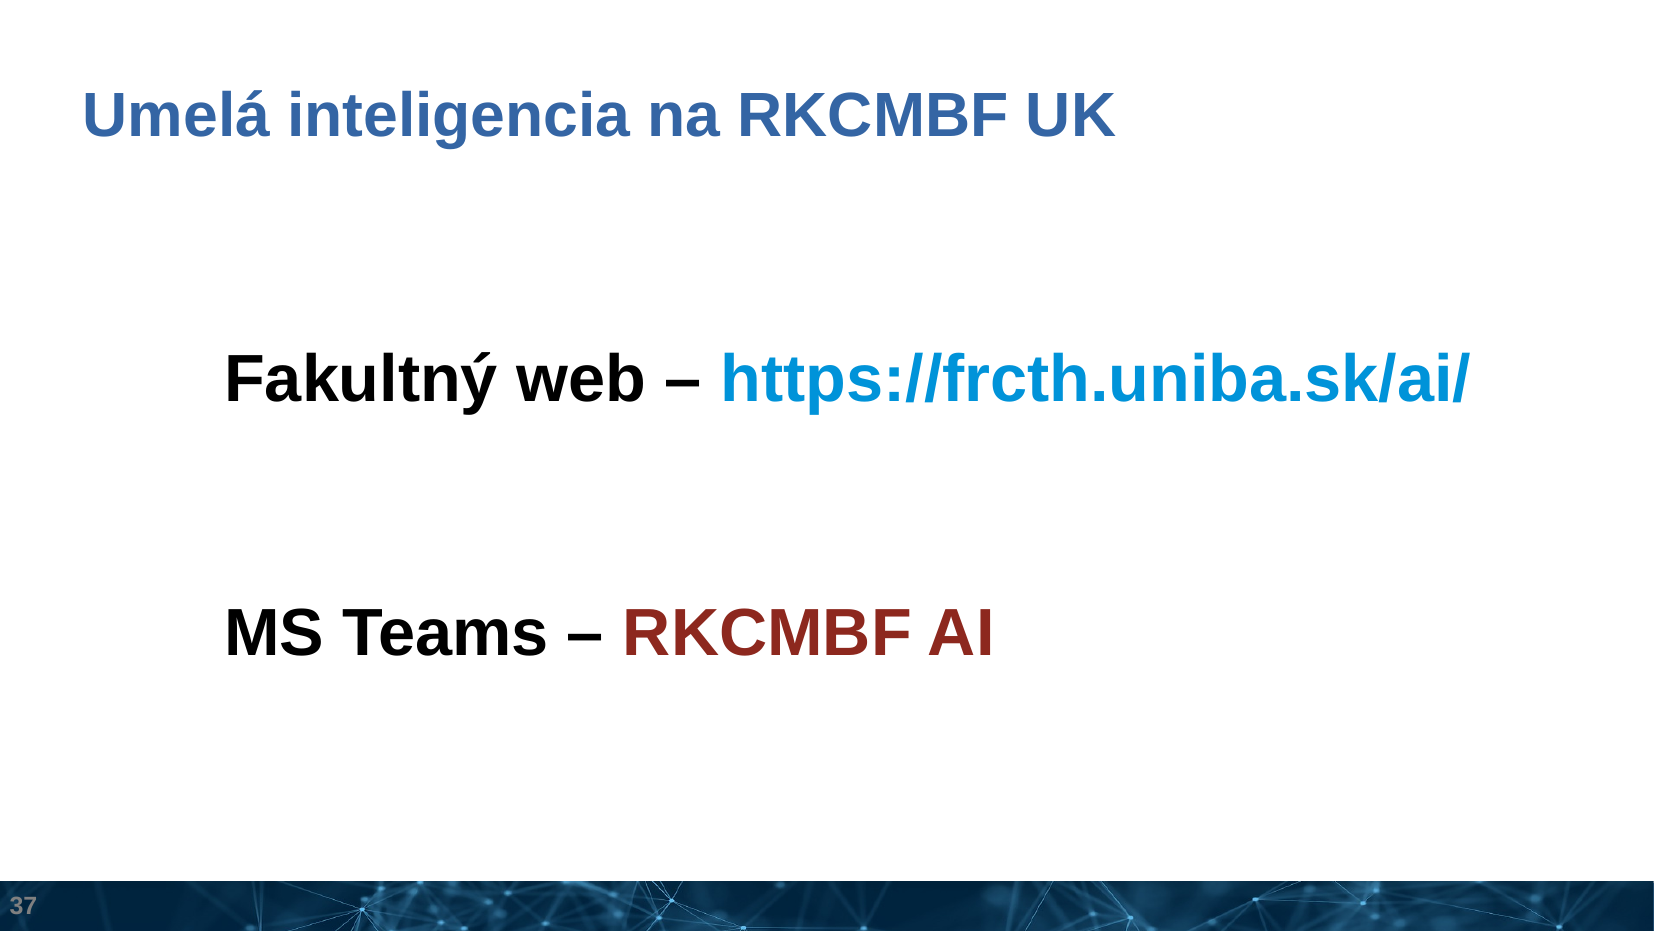

# Umelá inteligencia na RKCMBF UK
Fakultný web – https://frcth.uniba.sk/ai/
MS Teams – RKCMBF AI